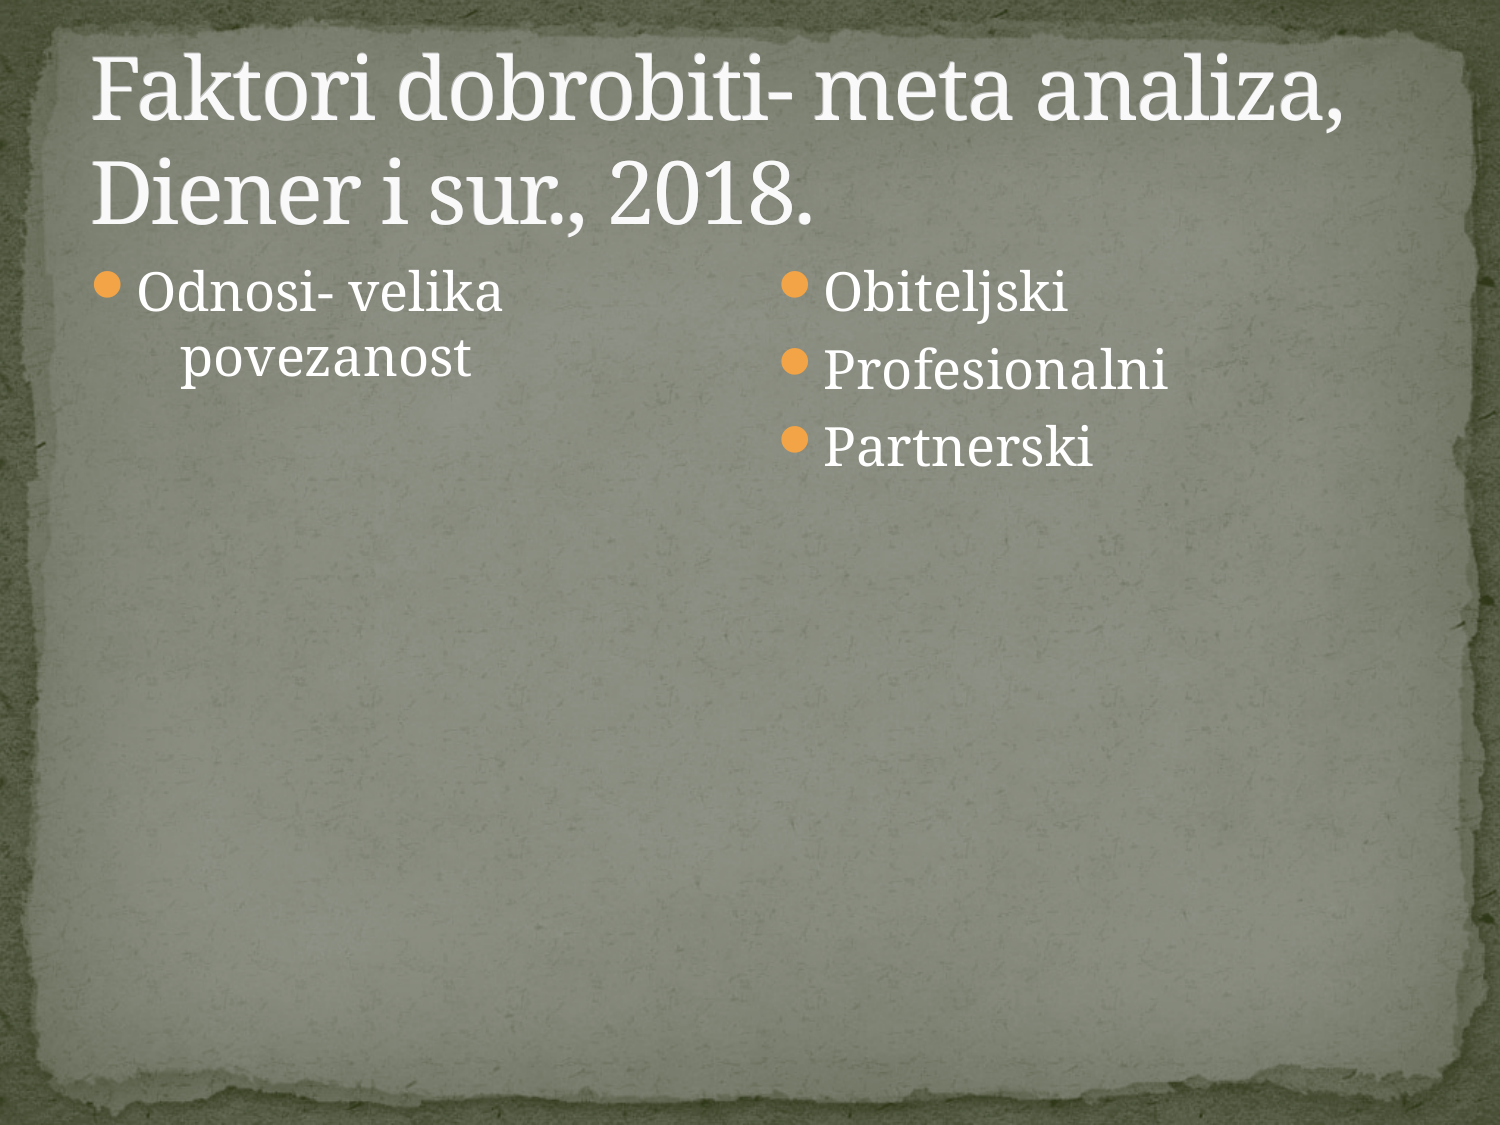

# Faktori dobrobiti- meta analiza, Diener i sur., 2018.
Odnosi- velika povezanost
Obiteljski
Profesionalni
Partnerski